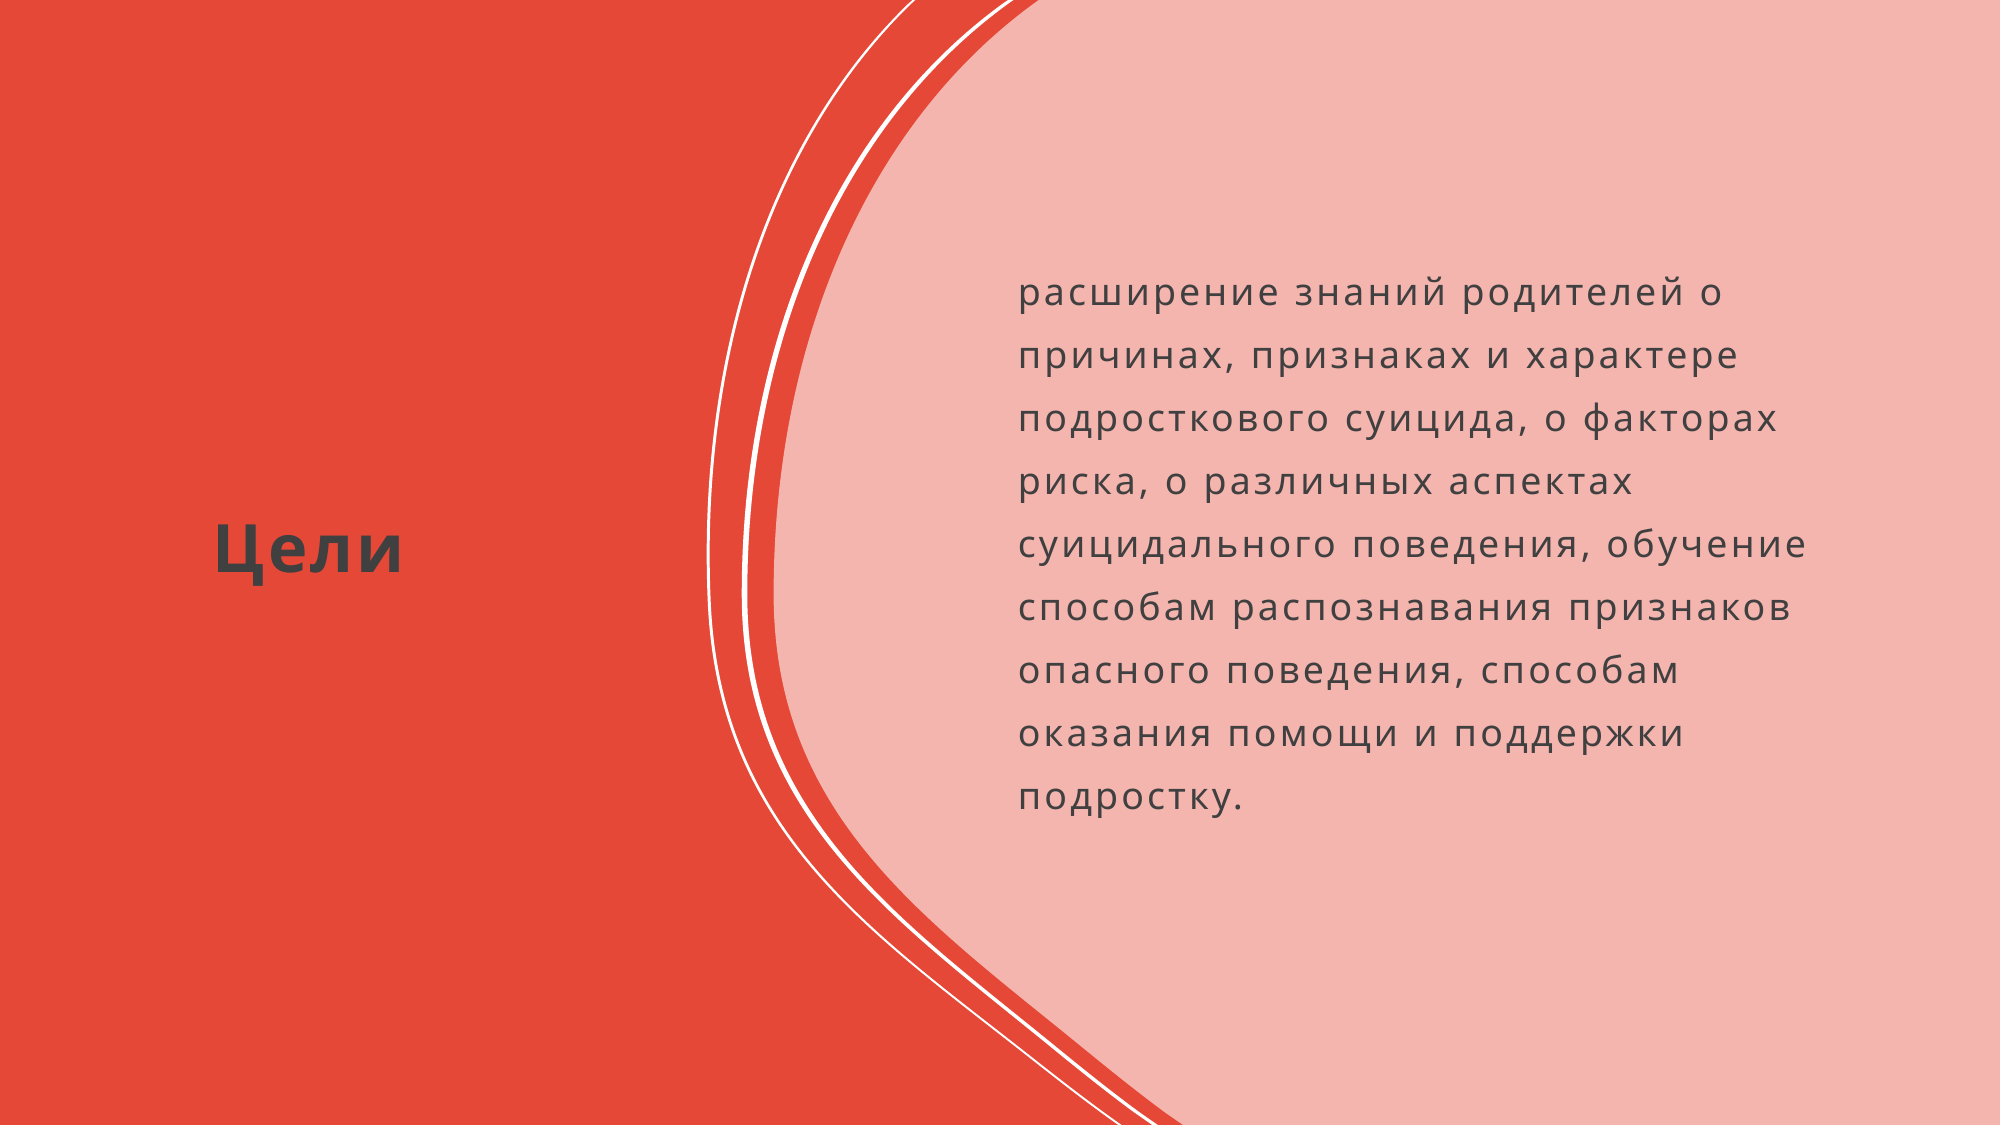

# Цели
расширение знаний родителей о причинах, признаках и характере подросткового суицида, о факторах риска, о различных аспектах суицидального поведения, обучение способам распознавания признаков опасного поведения, способам оказания помощи и поддержки подростку.